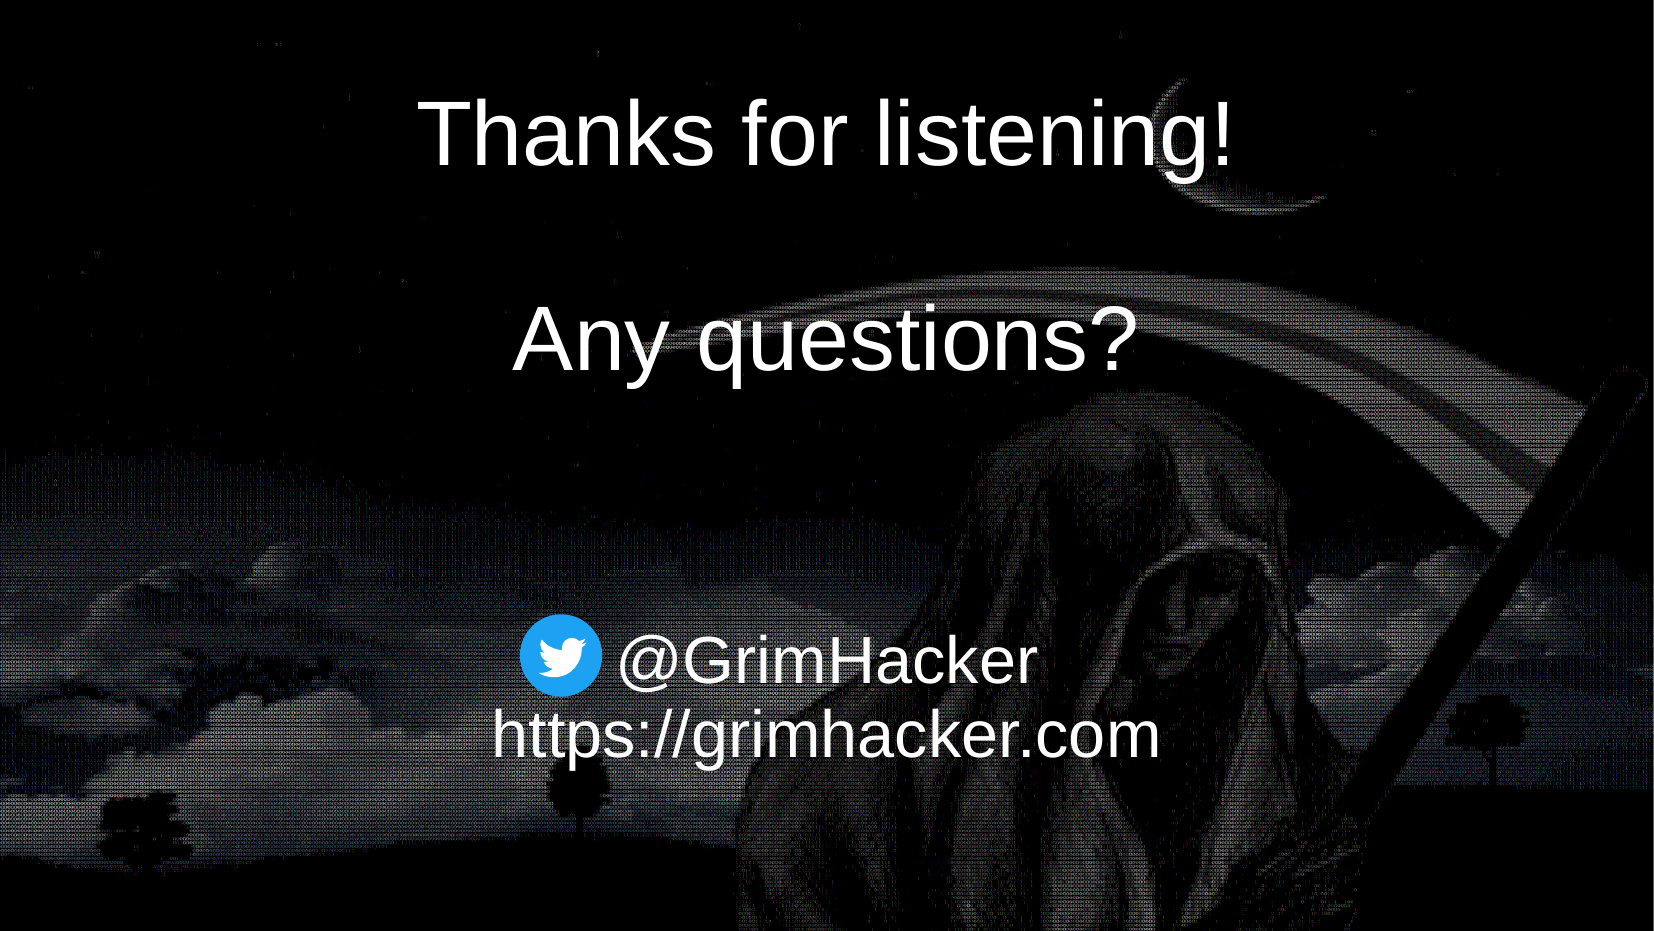

# Thanks for listening! Any questions?
@GrimHacker
https://grimhacker.com